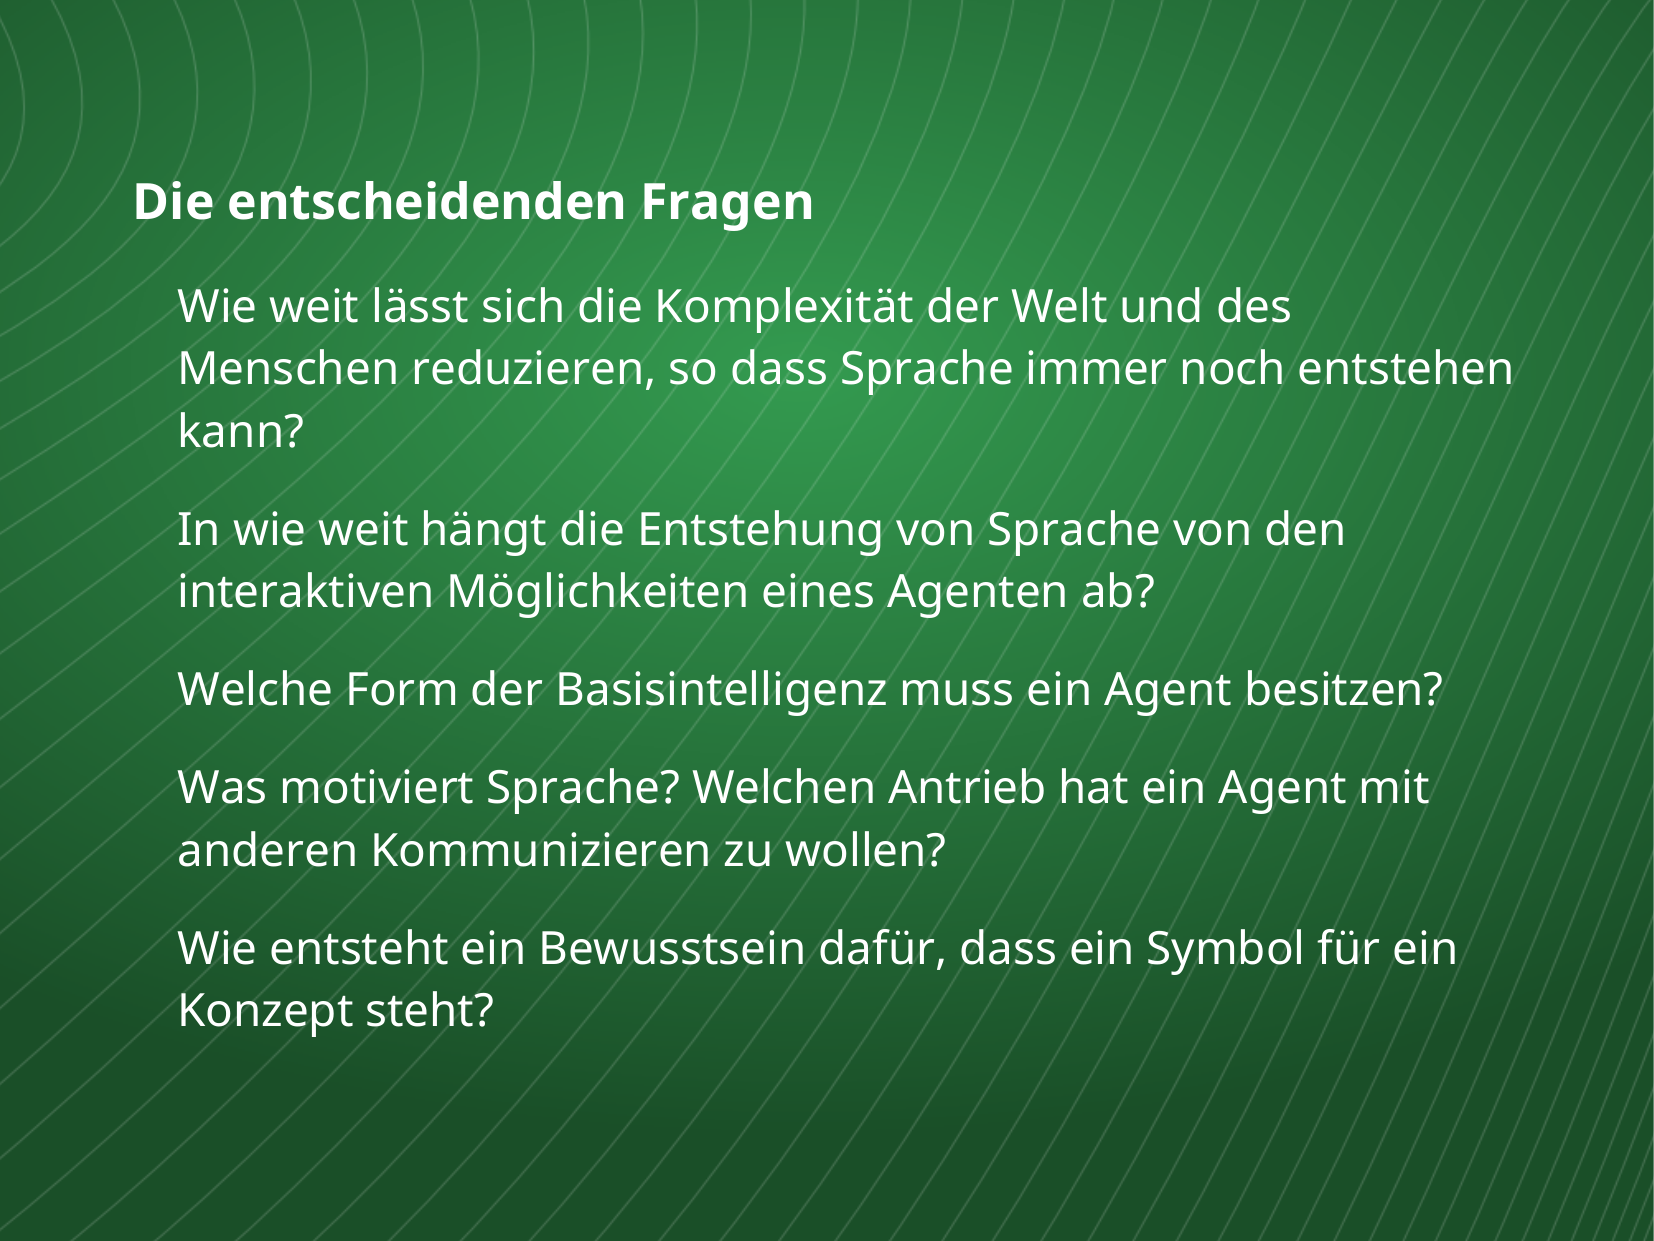

Die entscheidenden Fragen
Wie weit lässt sich die Komplexität der Welt und des Menschen reduzieren, so dass Sprache immer noch entstehen kann?
In wie weit hängt die Entstehung von Sprache von den interaktiven Möglichkeiten eines Agenten ab?
Welche Form der Basisintelligenz muss ein Agent besitzen?
Was motiviert Sprache? Welchen Antrieb hat ein Agent mit anderen Kommunizieren zu wollen?
Wie entsteht ein Bewusstsein dafür, dass ein Symbol für ein Konzept steht?